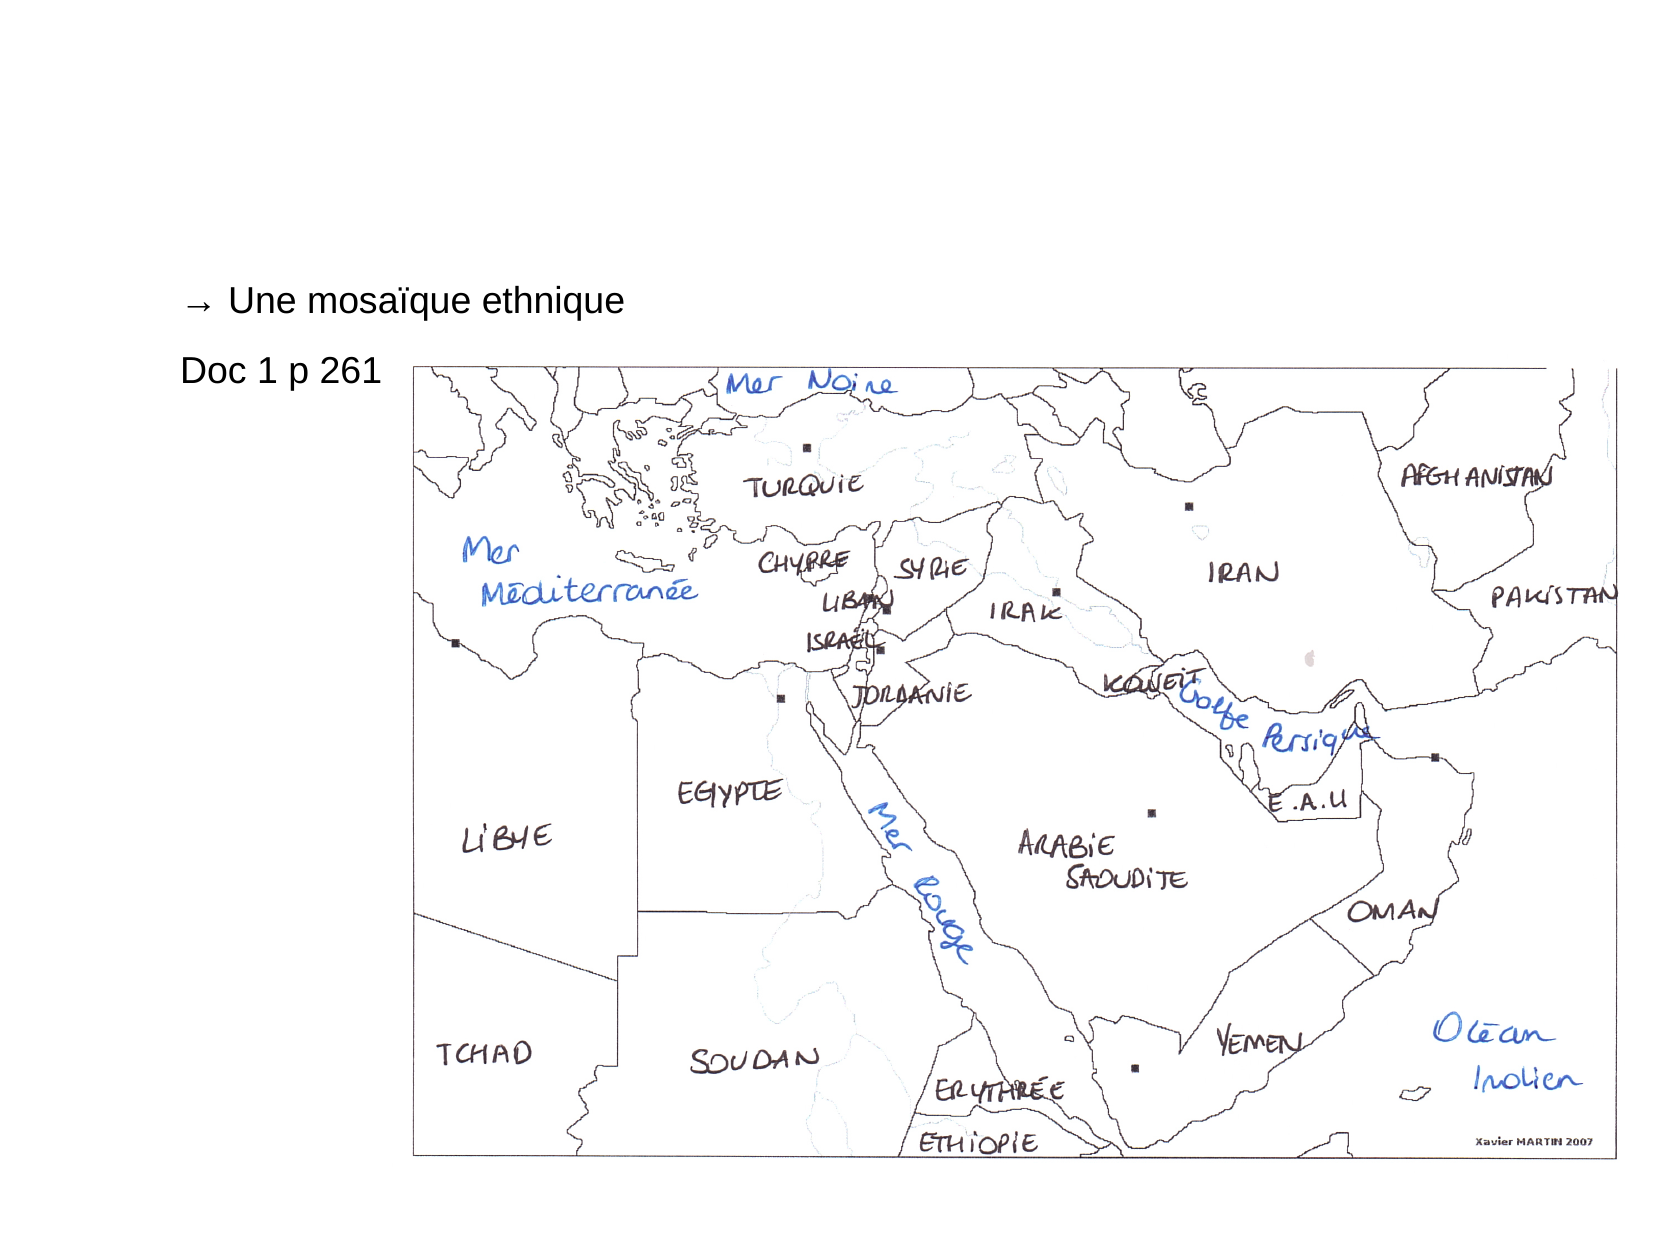

→ Une mosaïque ethnique
Doc 1 p 261